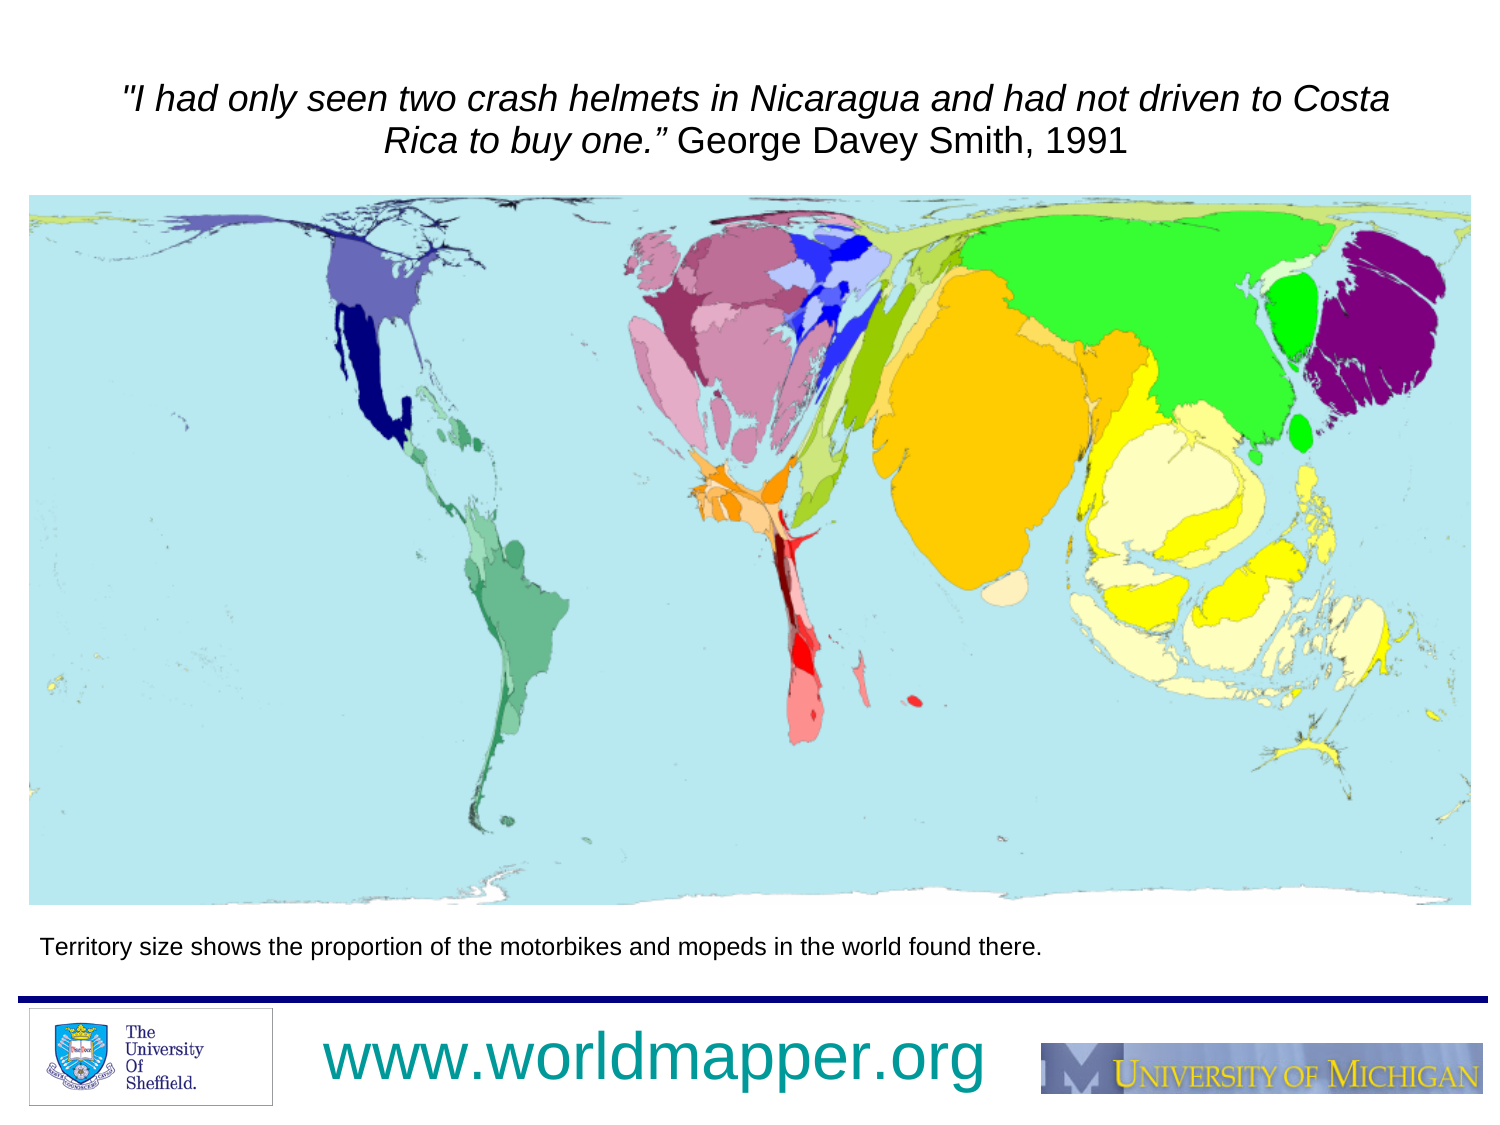

# "I had only seen two crash helmets in Nicaragua and had not driven to Costa Rica to buy one.” George Davey Smith, 1991
Territory size shows the proportion of the motorbikes and mopeds in the world found there.